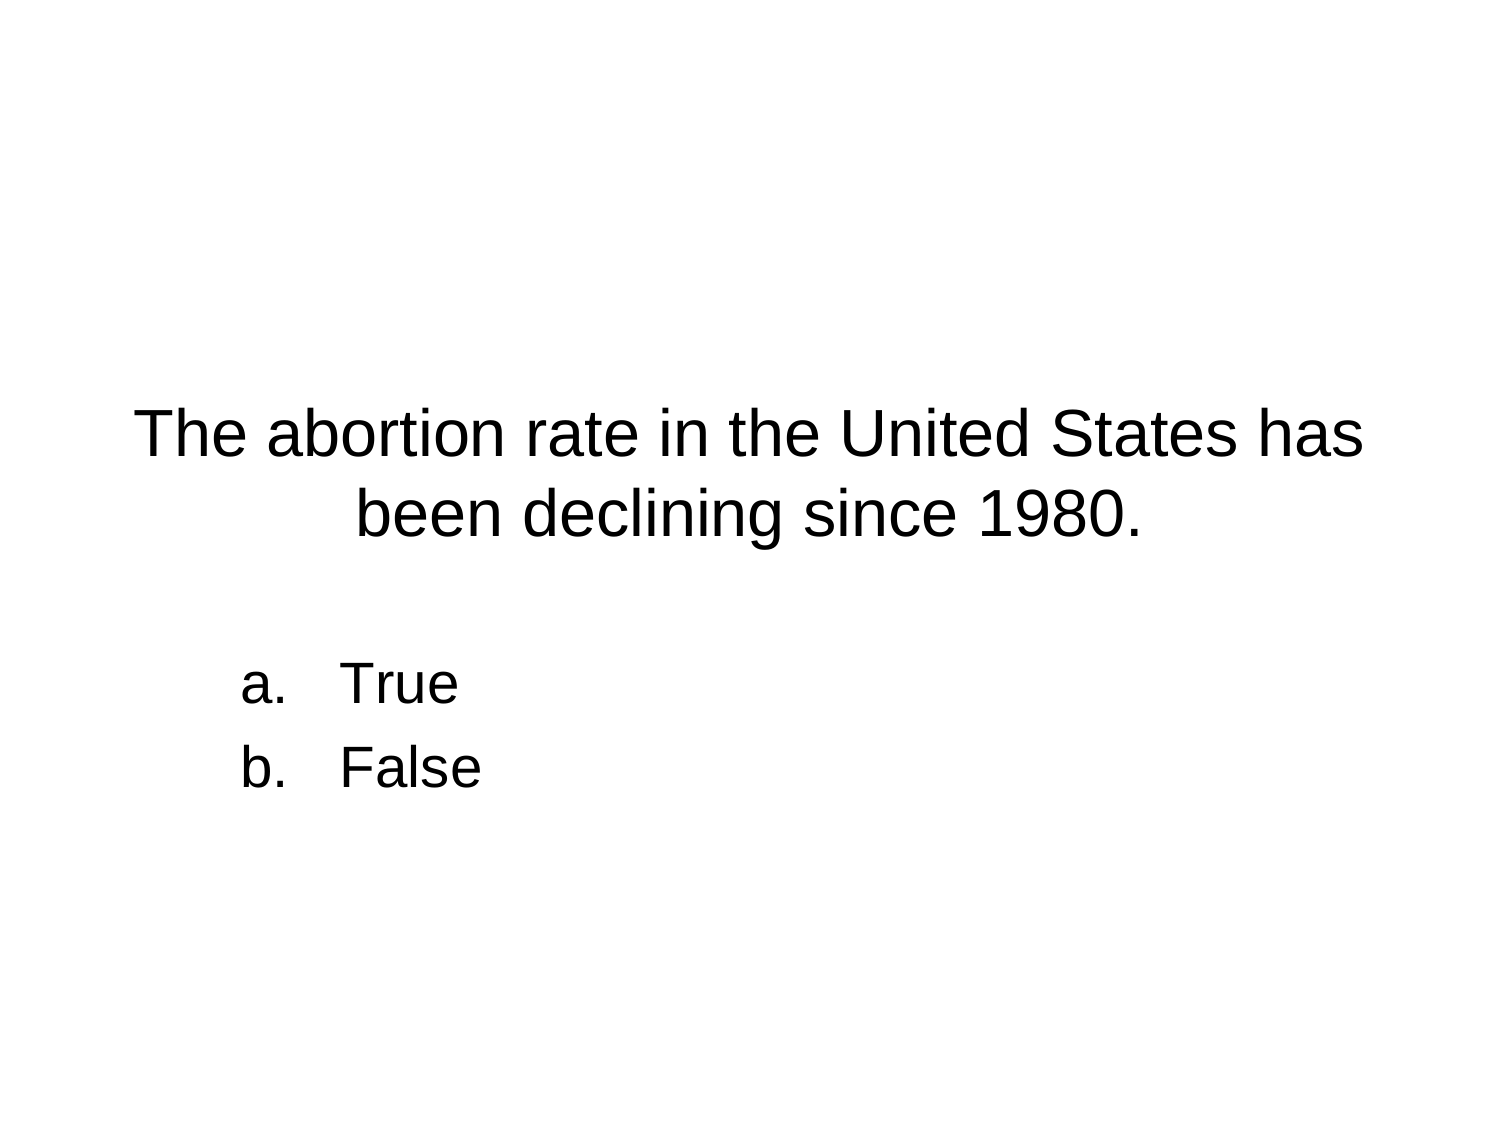

# The abortion rate in the United States has been declining since 1980.
True
False